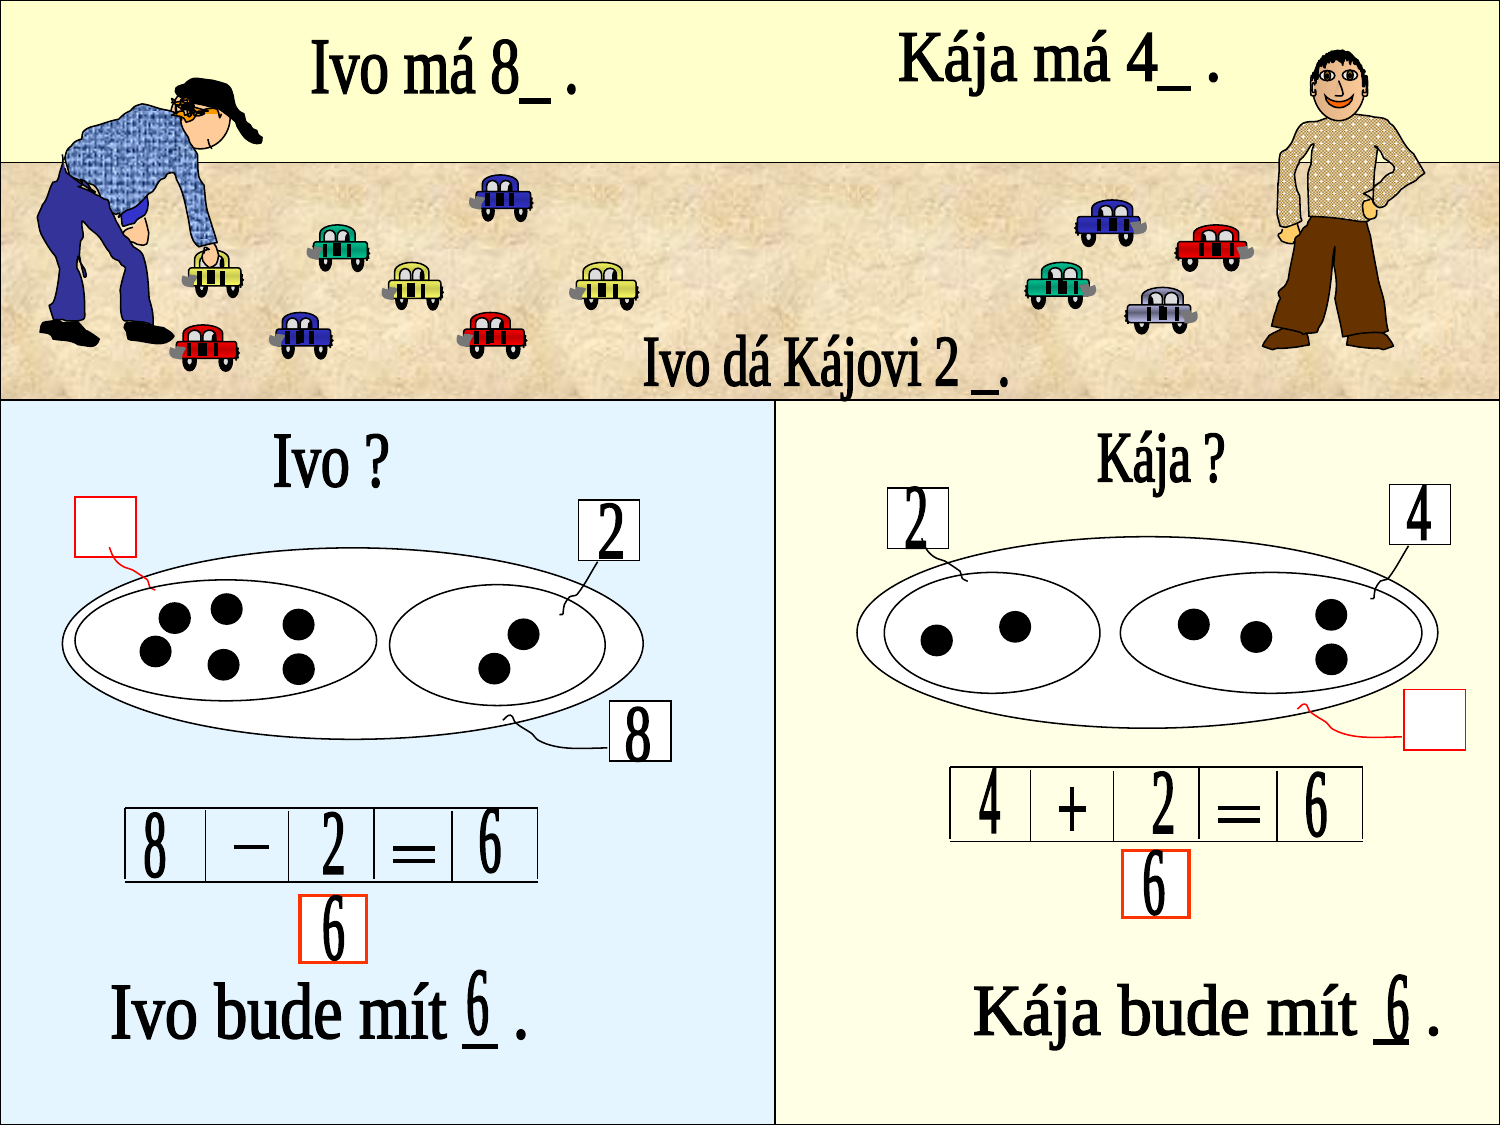

Kája má 4_ .
Ivo má 8_ .
Ivo dá Kájovi 2 _.
Kája ?
Ivo ?
# Složená apl. úl.
4
2
2
8
4
2
6
+
=
6
2
8
-
=
6
6
6
6
Ivo bude mít _ .
Kája bude mít _ .